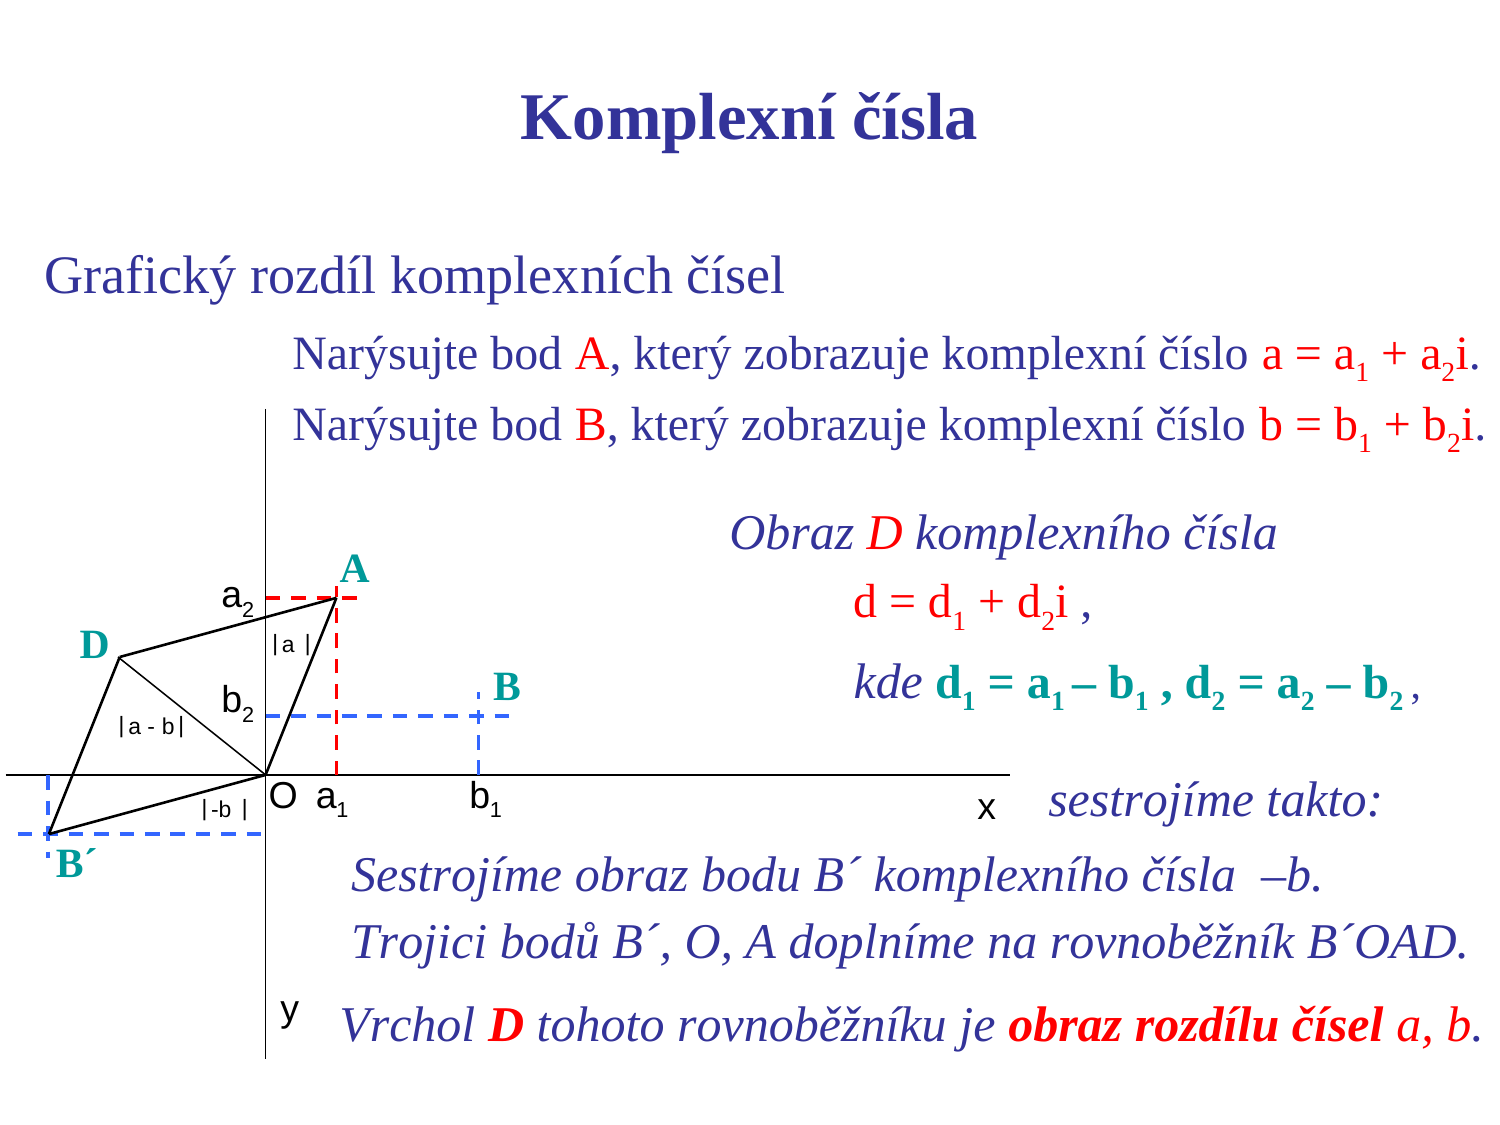

Komplexní čísla
Grafický rozdíl komplexních čísel
Narýsujte bod A, který zobrazuje komplexní číslo a = a1 + a2i.
Narýsujte bod B, který zobrazuje komplexní číslo b = b1 + b2i.
Obraz D komplexního čísla
A
a2
d = d1 + d2i ,
D
a 
kde d1 = a1 – b1 , d2 = a2 – b2 ,
B
b2
a - b
sestrojíme takto:
O
a1
b1
x
-b 
B´
Sestrojíme obraz bodu B´ komplexního čísla –b.
Trojici bodů B´, O, A doplníme na rovnoběžník B´OAD.
y
Vrchol D tohoto rovnoběžníku je obraz rozdílu čísel a, b.